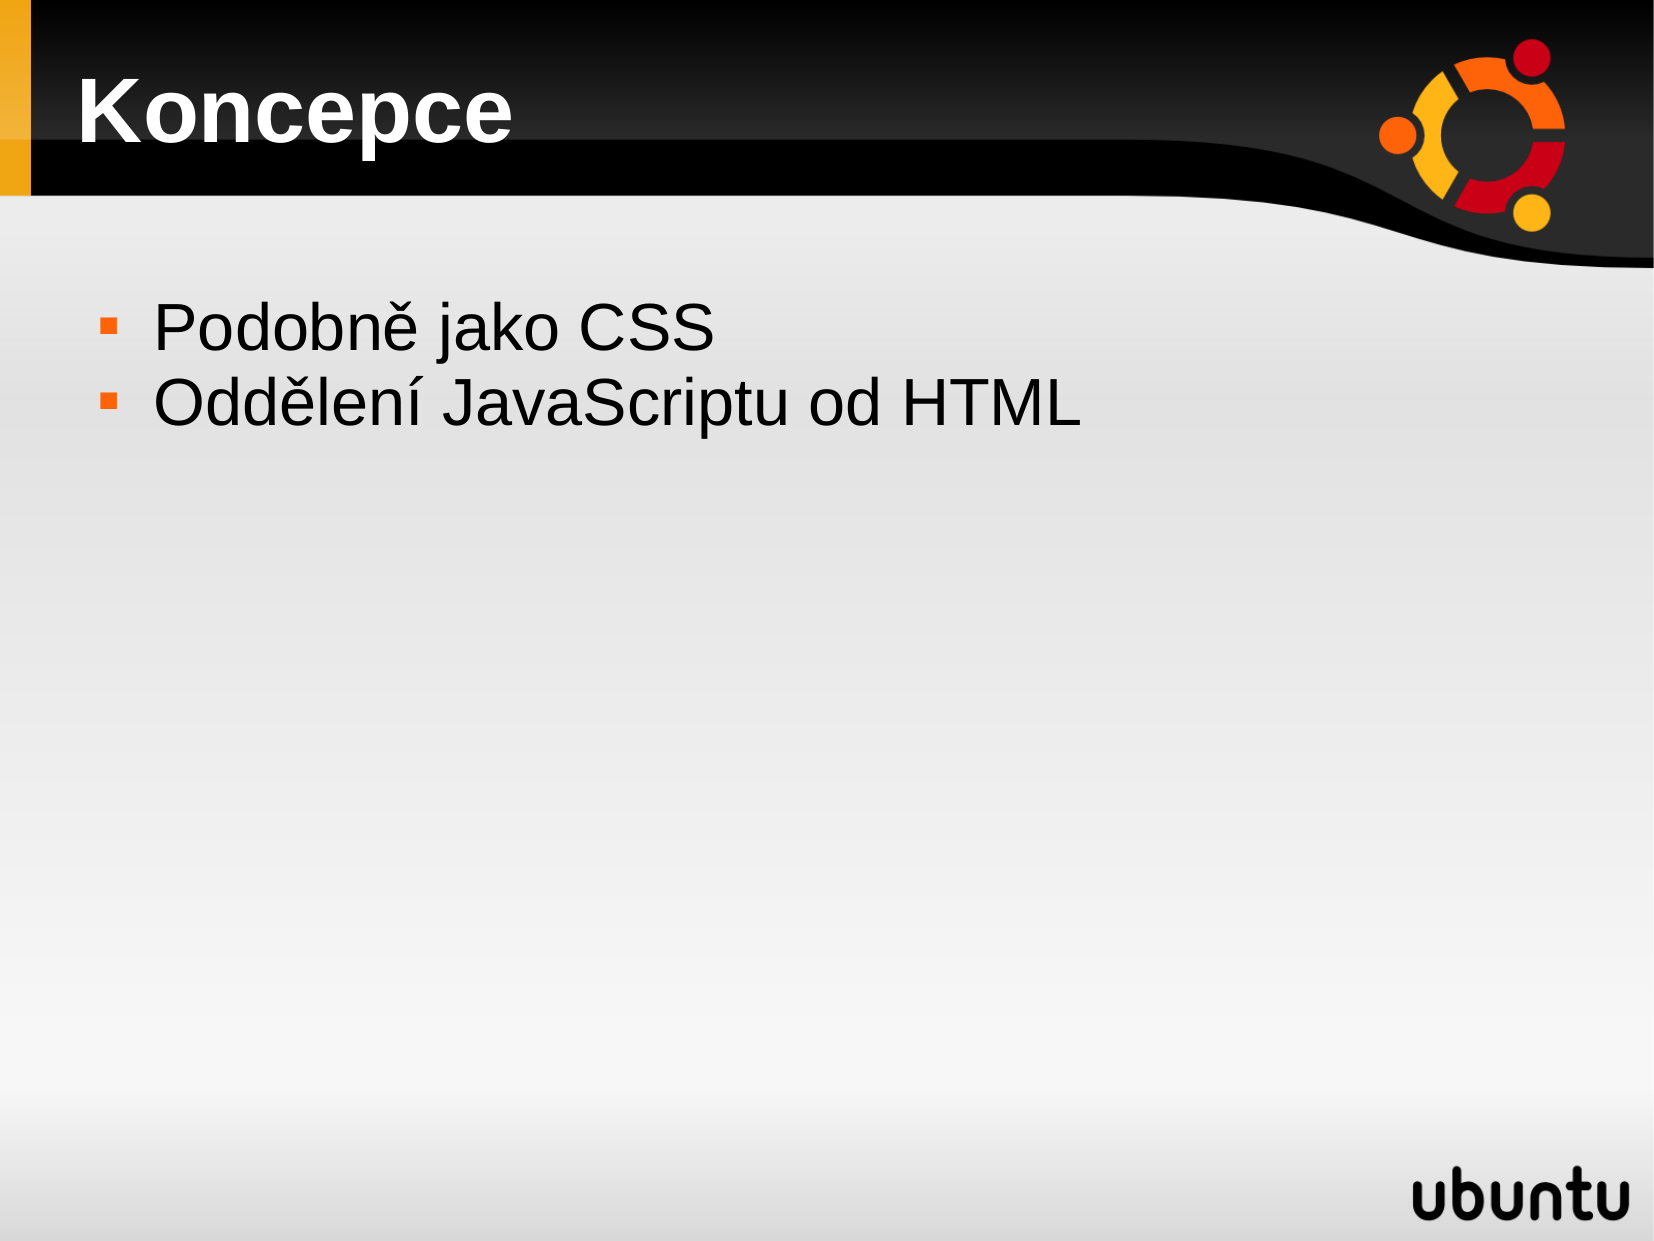

# Koncepce
Podobně jako CSS
Oddělení JavaScriptu od HTML